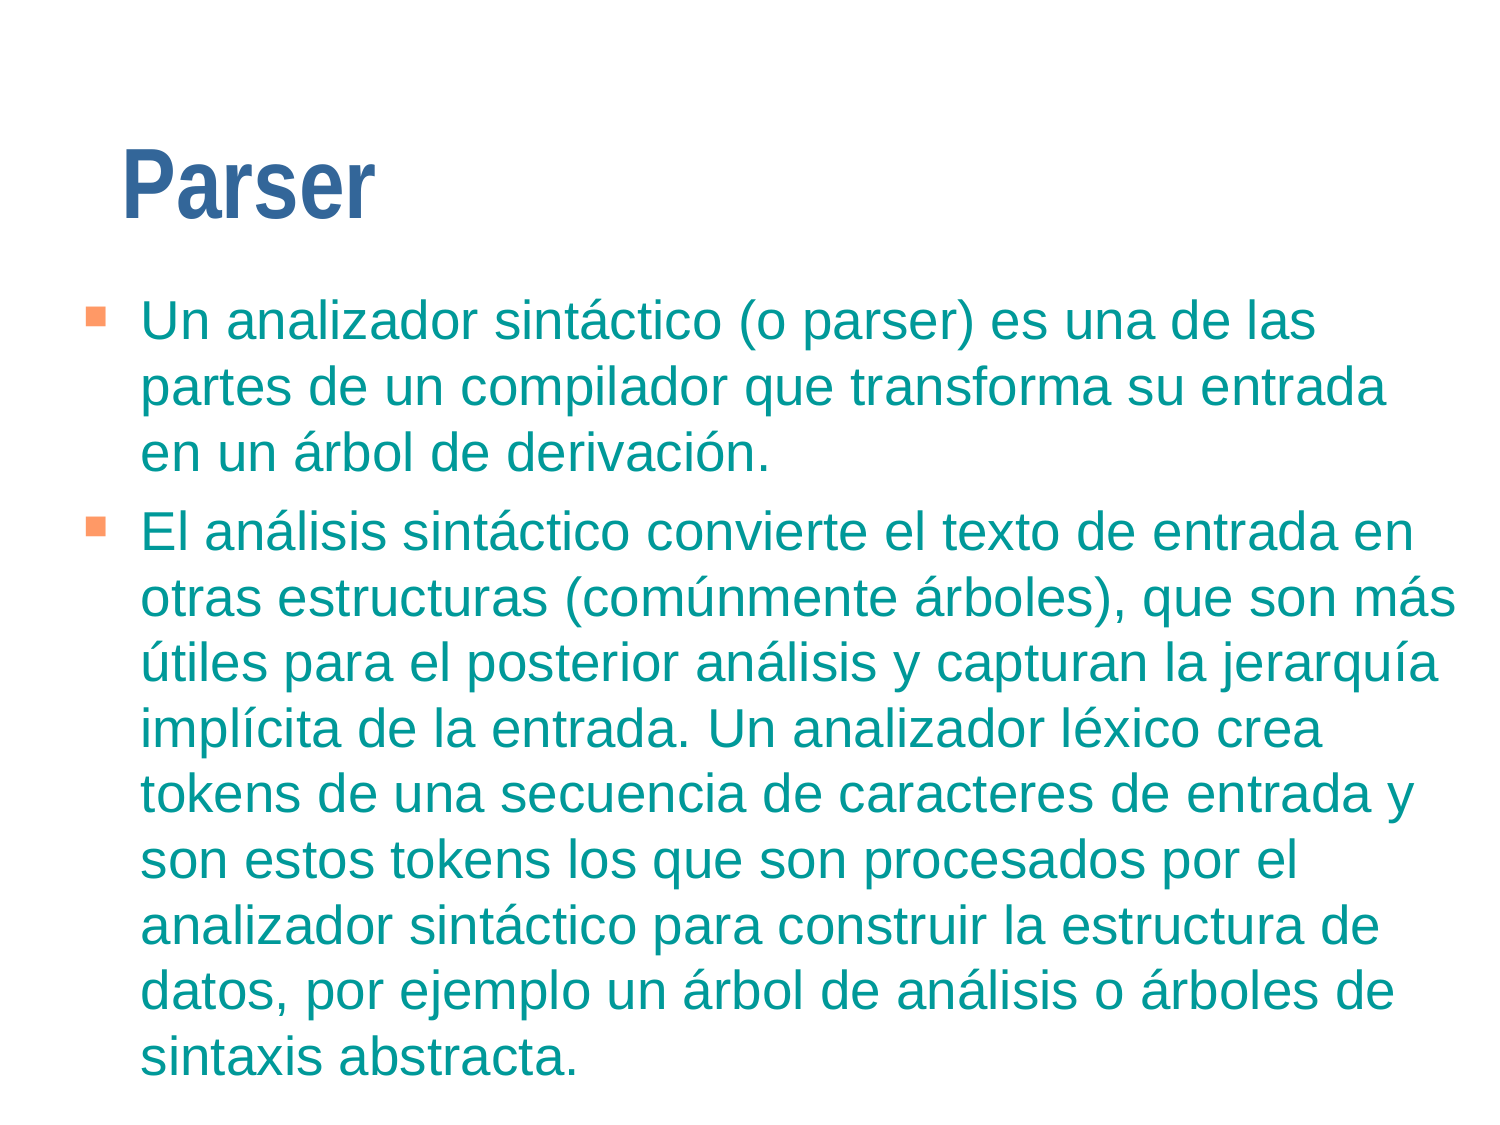

# Parser
Un analizador sintáctico (o parser) es una de las partes de un compilador que transforma su entrada en un árbol de derivación.
El análisis sintáctico convierte el texto de entrada en otras estructuras (comúnmente árboles), que son más útiles para el posterior análisis y capturan la jerarquía implícita de la entrada. Un analizador léxico crea tokens de una secuencia de caracteres de entrada y son estos tokens los que son procesados por el analizador sintáctico para construir la estructura de datos, por ejemplo un árbol de análisis o árboles de sintaxis abstracta.
Año 2004
23